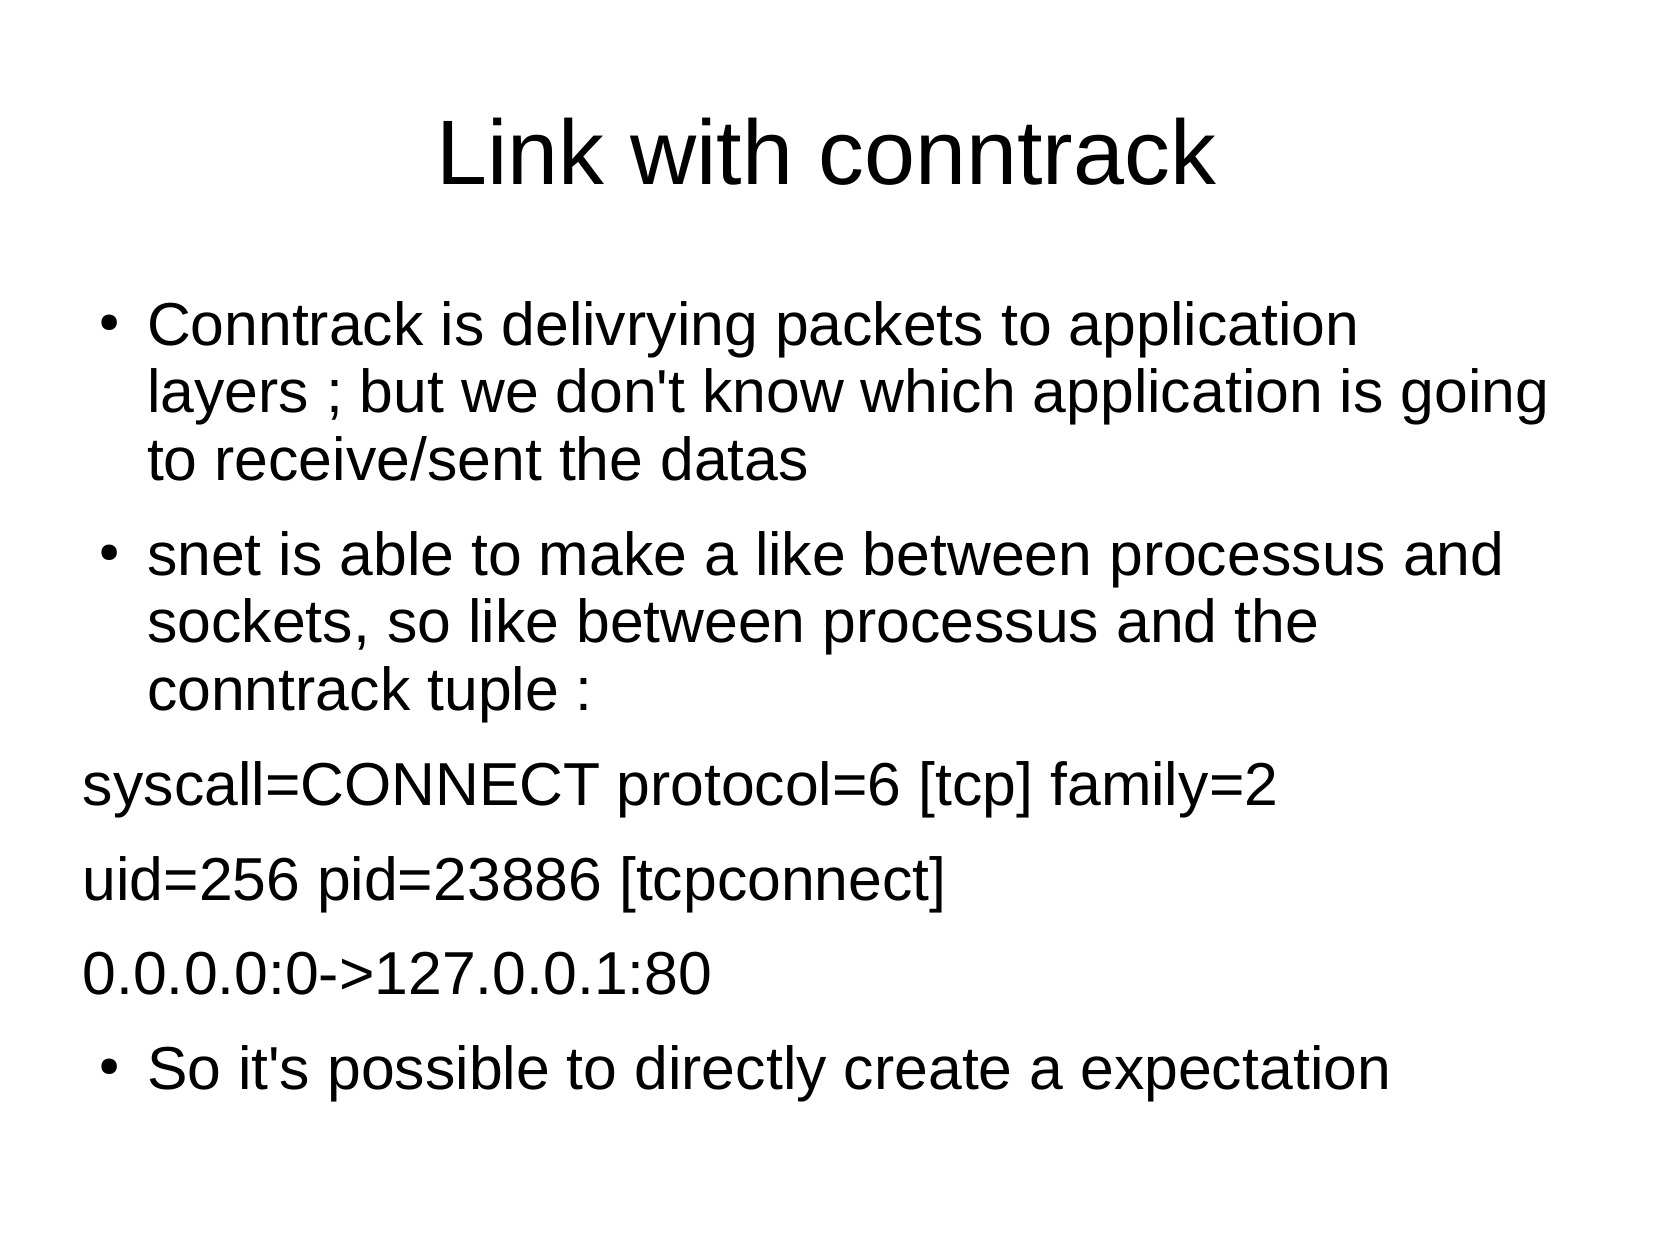

# Link with conntrack
Conntrack is delivrying packets to application layers ; but we don't know which application is going to receive/sent the datas
snet is able to make a like between processus and sockets, so like between processus and the conntrack tuple :
syscall=CONNECT protocol=6 [tcp] family=2
uid=256 pid=23886 [tcpconnect]
0.0.0.0:0->127.0.0.1:80
So it's possible to directly create a expectation